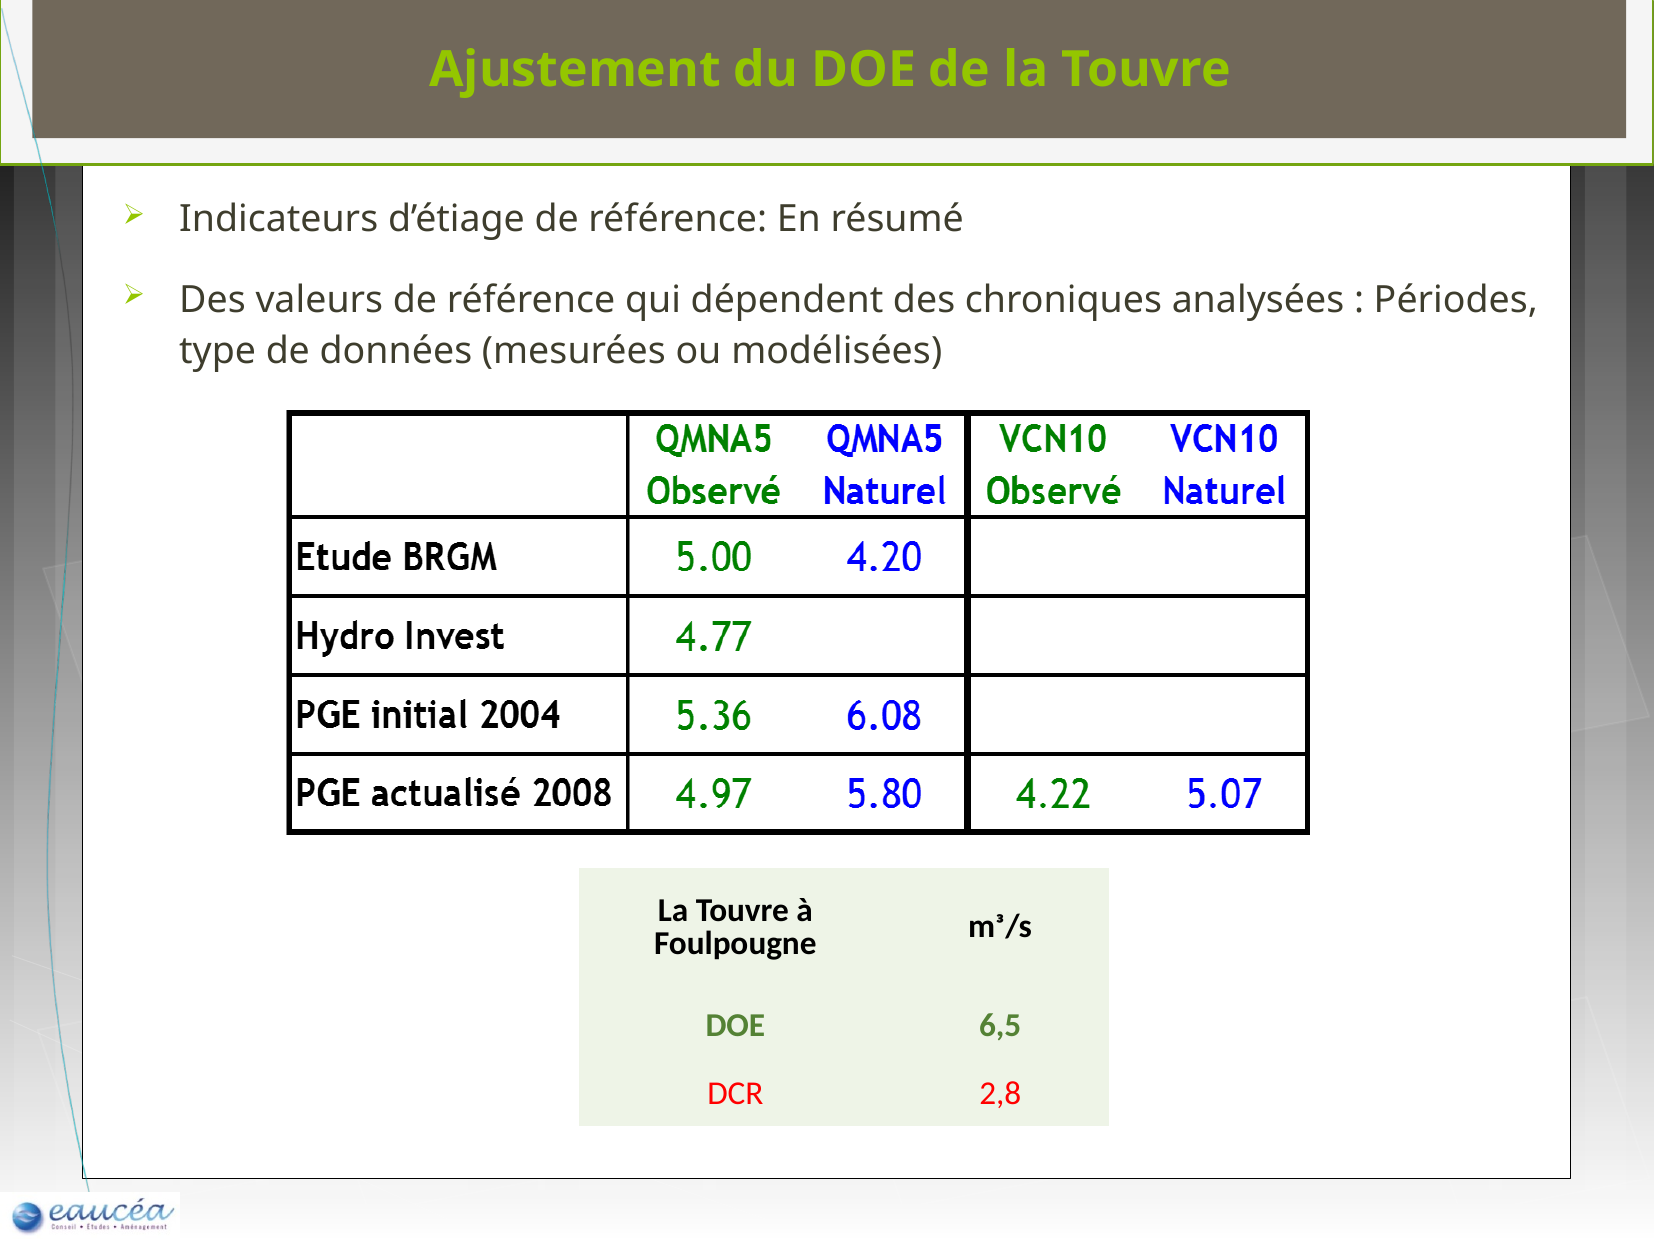

# Ajustement du DOE de la Touvre
Indicateurs d’étiage de référence: En résumé
Des valeurs de référence qui dépendent des chroniques analysées : Périodes, type de données (mesurées ou modélisées)
| La Touvre à Foulpougne | mᶟ/s |
| --- | --- |
| DOE | 6,5 |
| DCR | 2,8 |